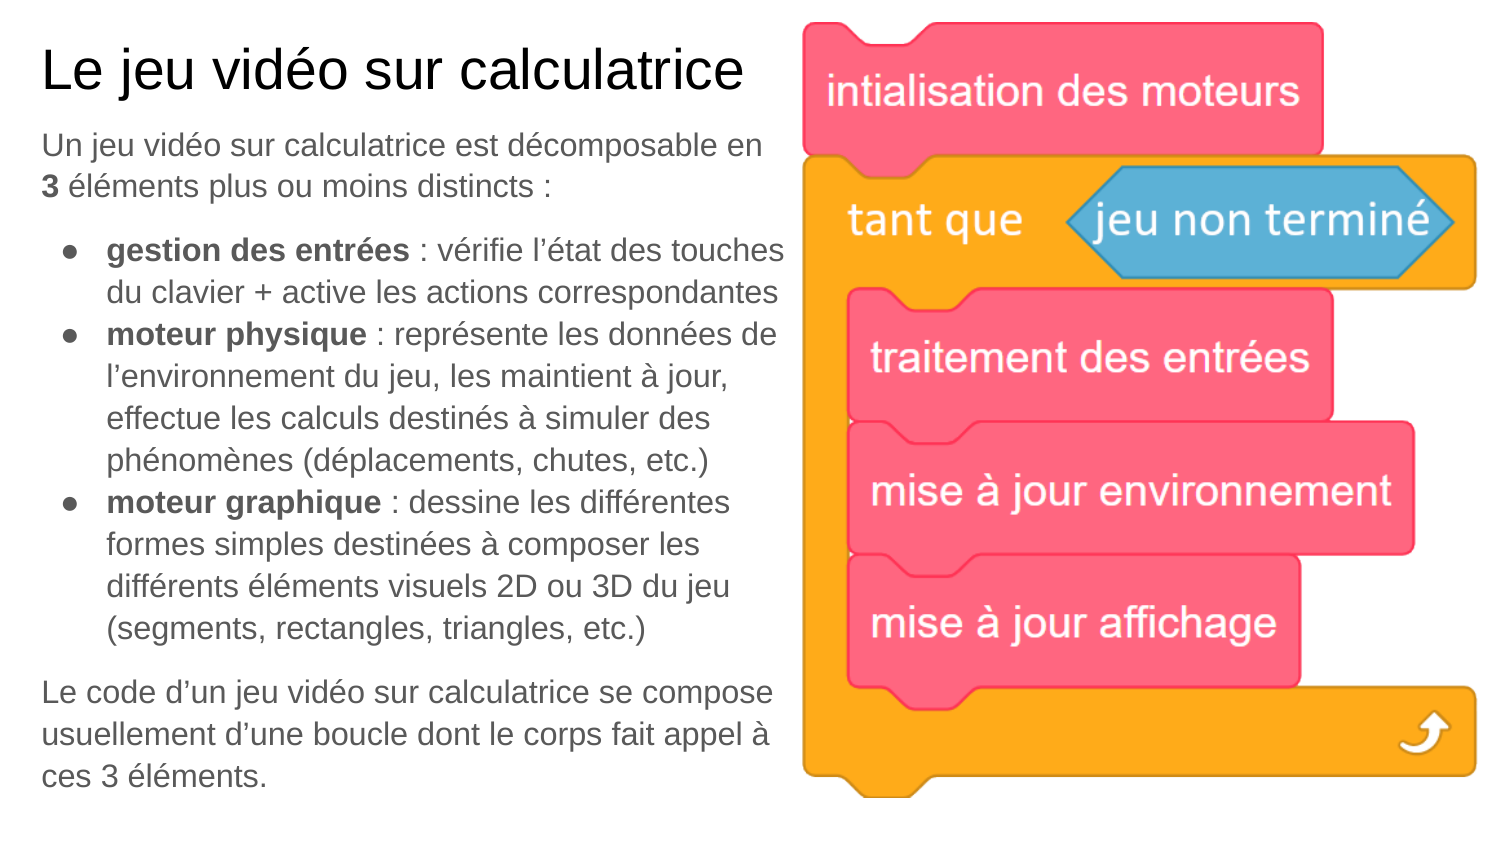

# Le jeu vidéo sur calculatrice
Un jeu vidéo sur calculatrice est décomposable en 3 éléments plus ou moins distincts :
gestion des entrées : vérifie l’état des touches du clavier + active les actions correspondantes
moteur physique : représente les données de l’environnement du jeu, les maintient à jour, effectue les calculs destinés à simuler des phénomènes (déplacements, chutes, etc.)
moteur graphique : dessine les différentes formes simples destinées à composer les différents éléments visuels 2D ou 3D du jeu (segments, rectangles, triangles, etc.)
Le code d’un jeu vidéo sur calculatrice se compose usuellement d’une boucle dont le corps fait appel à ces 3 éléments.